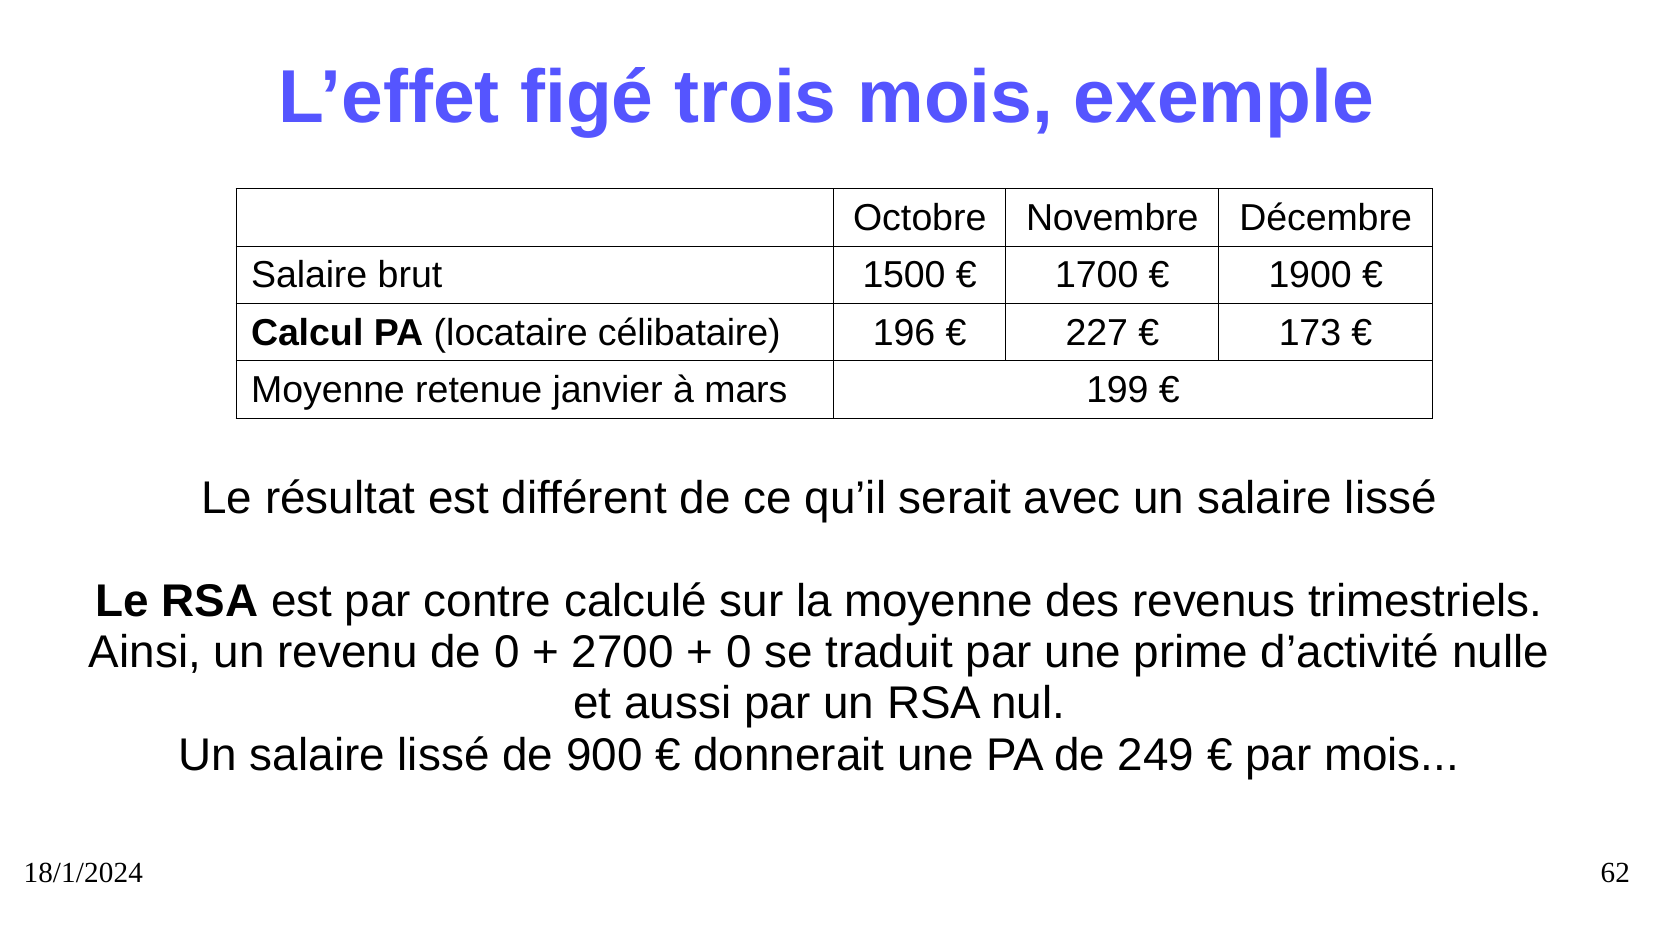

# L’effet figé trois mois, exemple
| | Octobre | Novembre | Décembre |
| --- | --- | --- | --- |
| Salaire brut | 1500 € | 1700 € | 1900 € |
| Calcul PA (locataire célibataire) | 196 € | 227 € | 173 € |
| Moyenne retenue janvier à mars | 199 € | | |
Le résultat est différent de ce qu’il serait avec un salaire lissé
Le RSA est par contre calculé sur la moyenne des revenus trimestriels.
Ainsi, un revenu de 0 + 2700 + 0 se traduit par une prime d’activité nulle
et aussi par un RSA nul.
Un salaire lissé de 900 € donnerait une PA de 249 € par mois...
18/1/2024
62